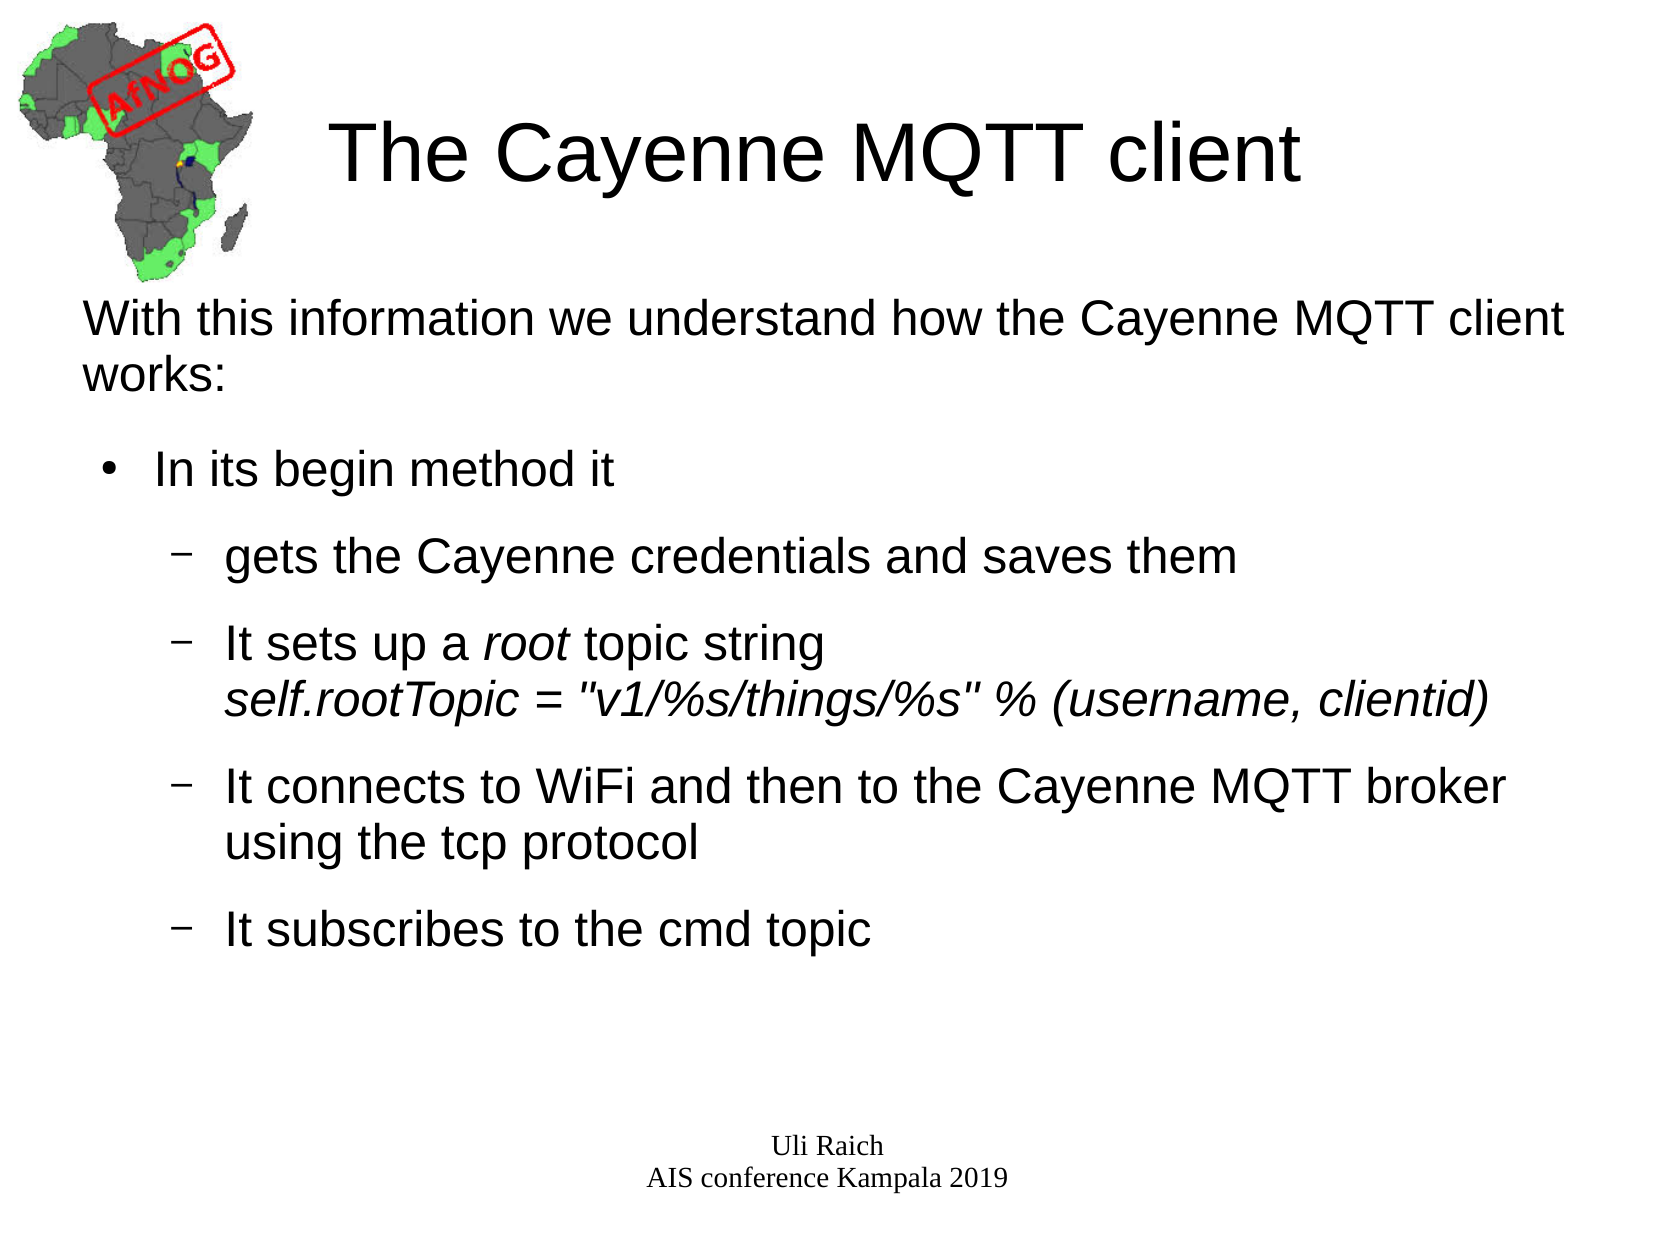

# The Cayenne MQTT client
With this information we understand how the Cayenne MQTT client works:
In its begin method it
gets the Cayenne credentials and saves them
It sets up a root topic string
self.rootTopic = "v1/%s/things/%s" % (username, clientid)
It connects to WiFi and then to the Cayenne MQTT broker using the tcp protocol
It subscribes to the cmd topic